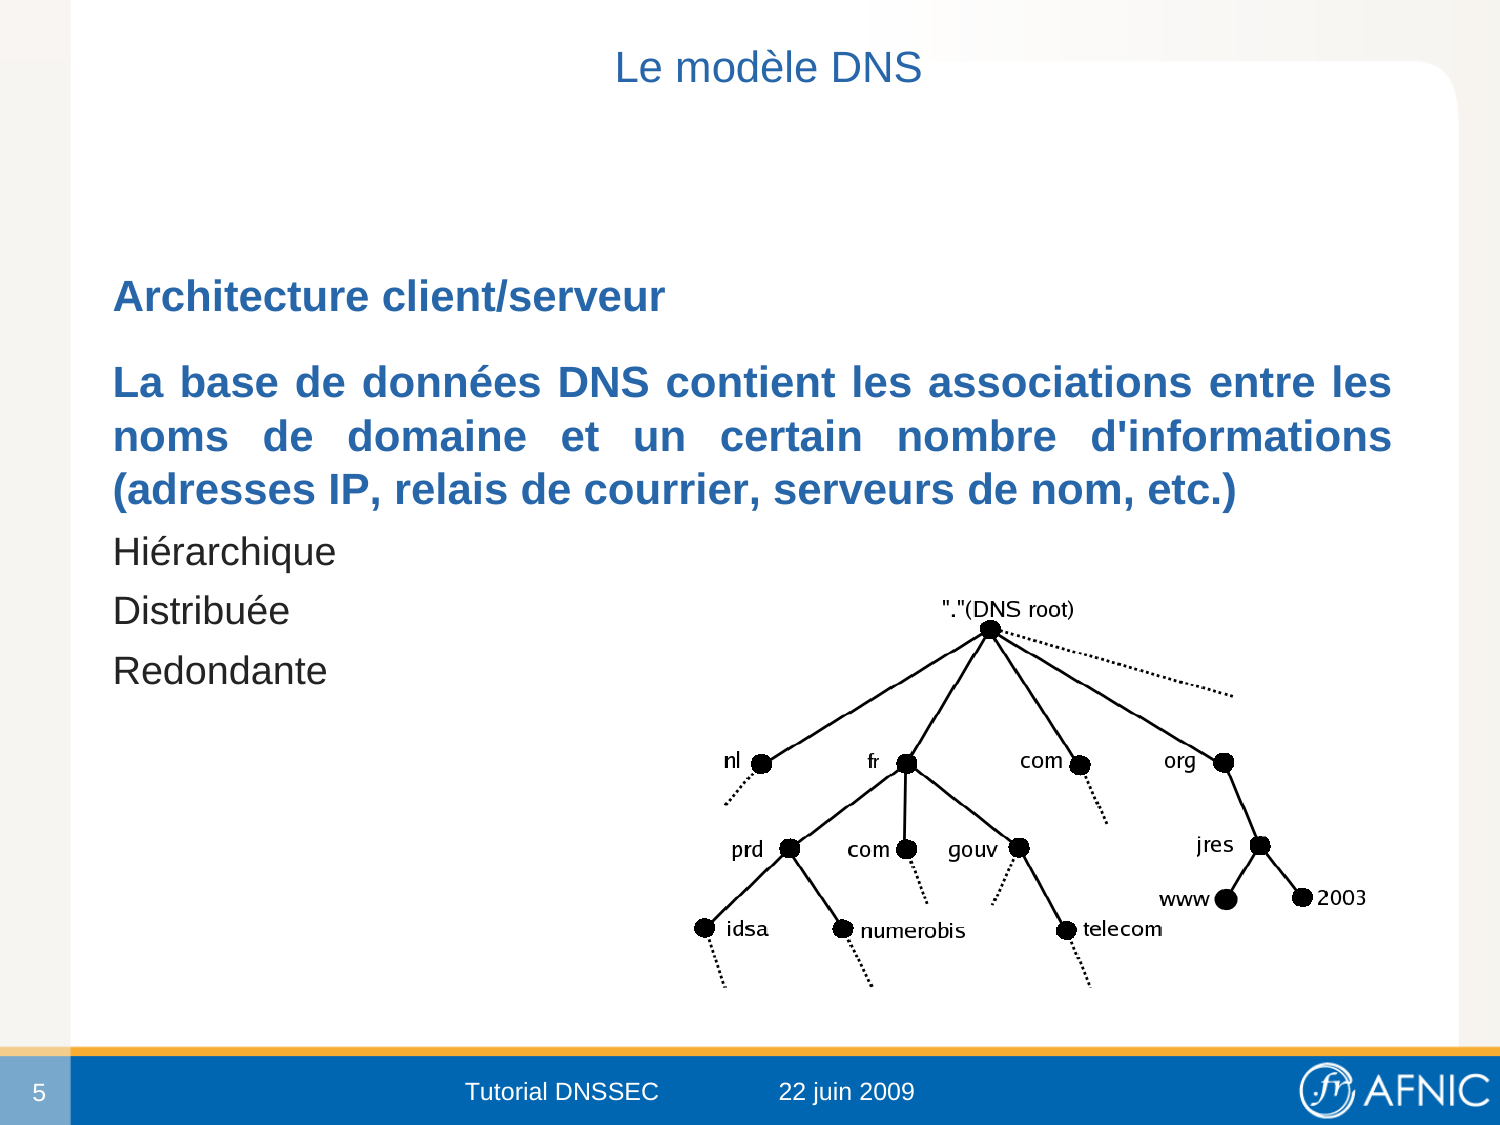

# Le modèle DNS
Architecture client/serveur
La base de données DNS contient les associations entre les noms de domaine et un certain nombre d'informations (adresses IP, relais de courrier, serveurs de nom, etc.)
Hiérarchique
Distribuée
Redondante